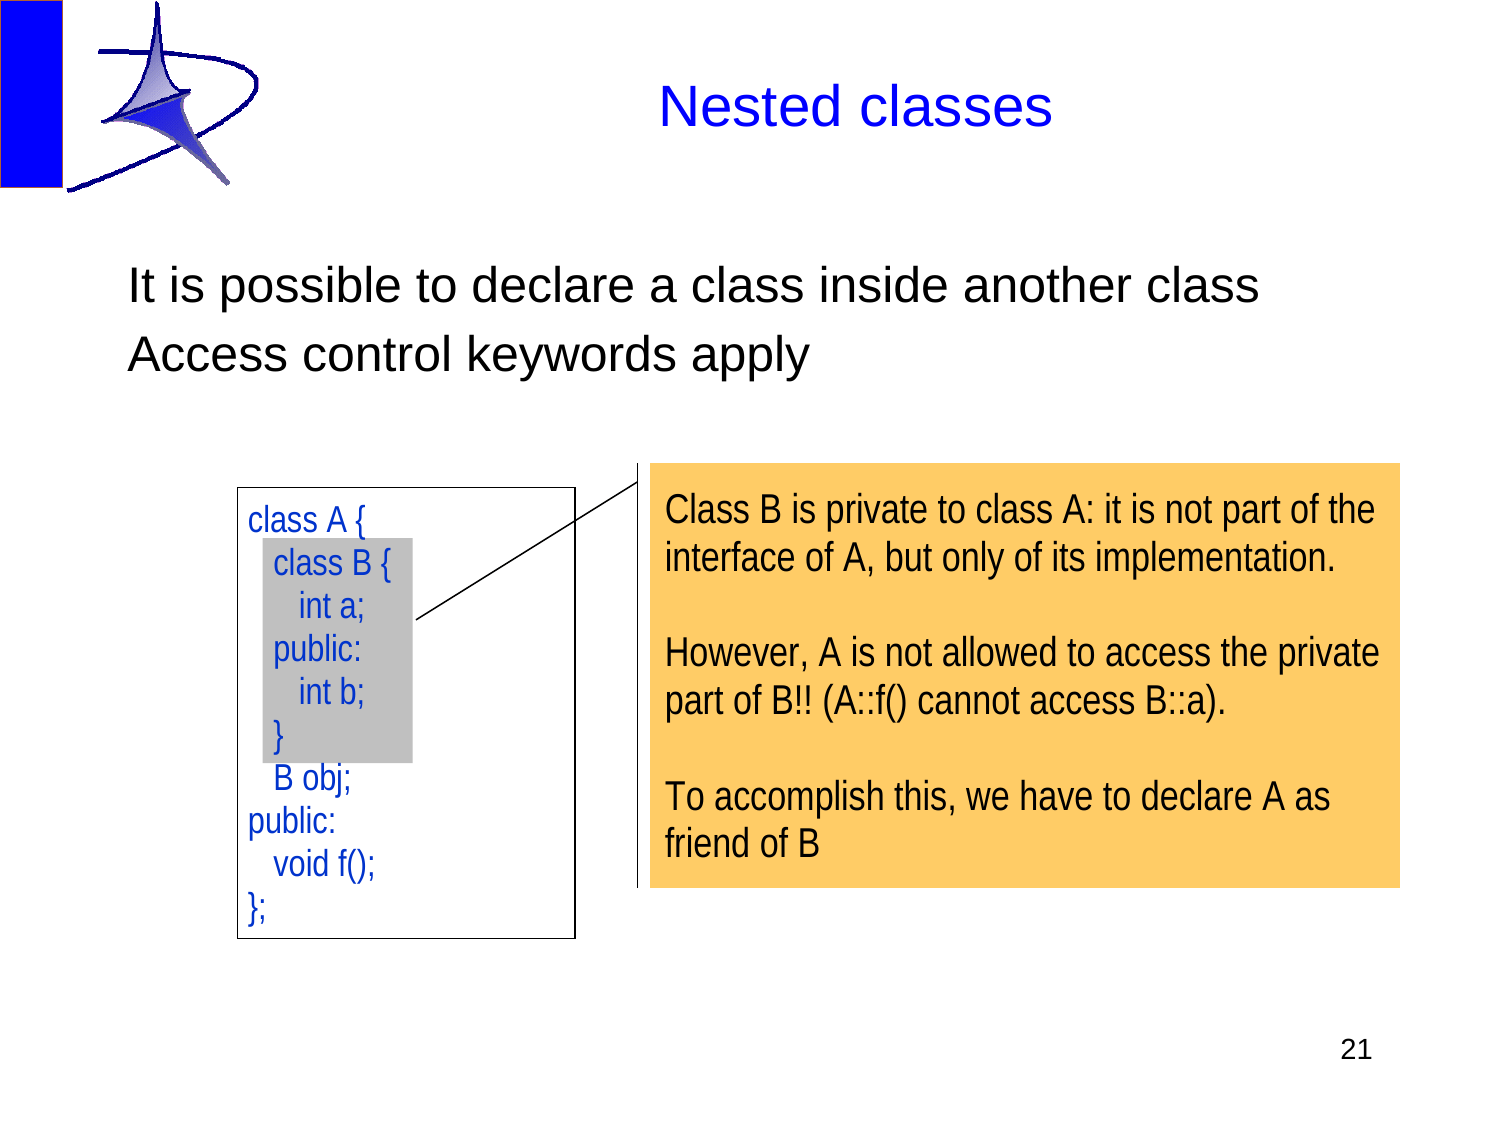

# Nested classes
It is possible to declare a class inside another class
Access control keywords apply
Class B is private to class A: it is not part of the
interface of A, but only of its implementation.
However, A is not allowed to access the private
part of B!! (A::f() cannot access B::a).
To accomplish this, we have to declare A as
friend of B
class A {
 class B {
 int a;
 public:
 int b;
 }
 B obj;
public:
 void f();
};
21